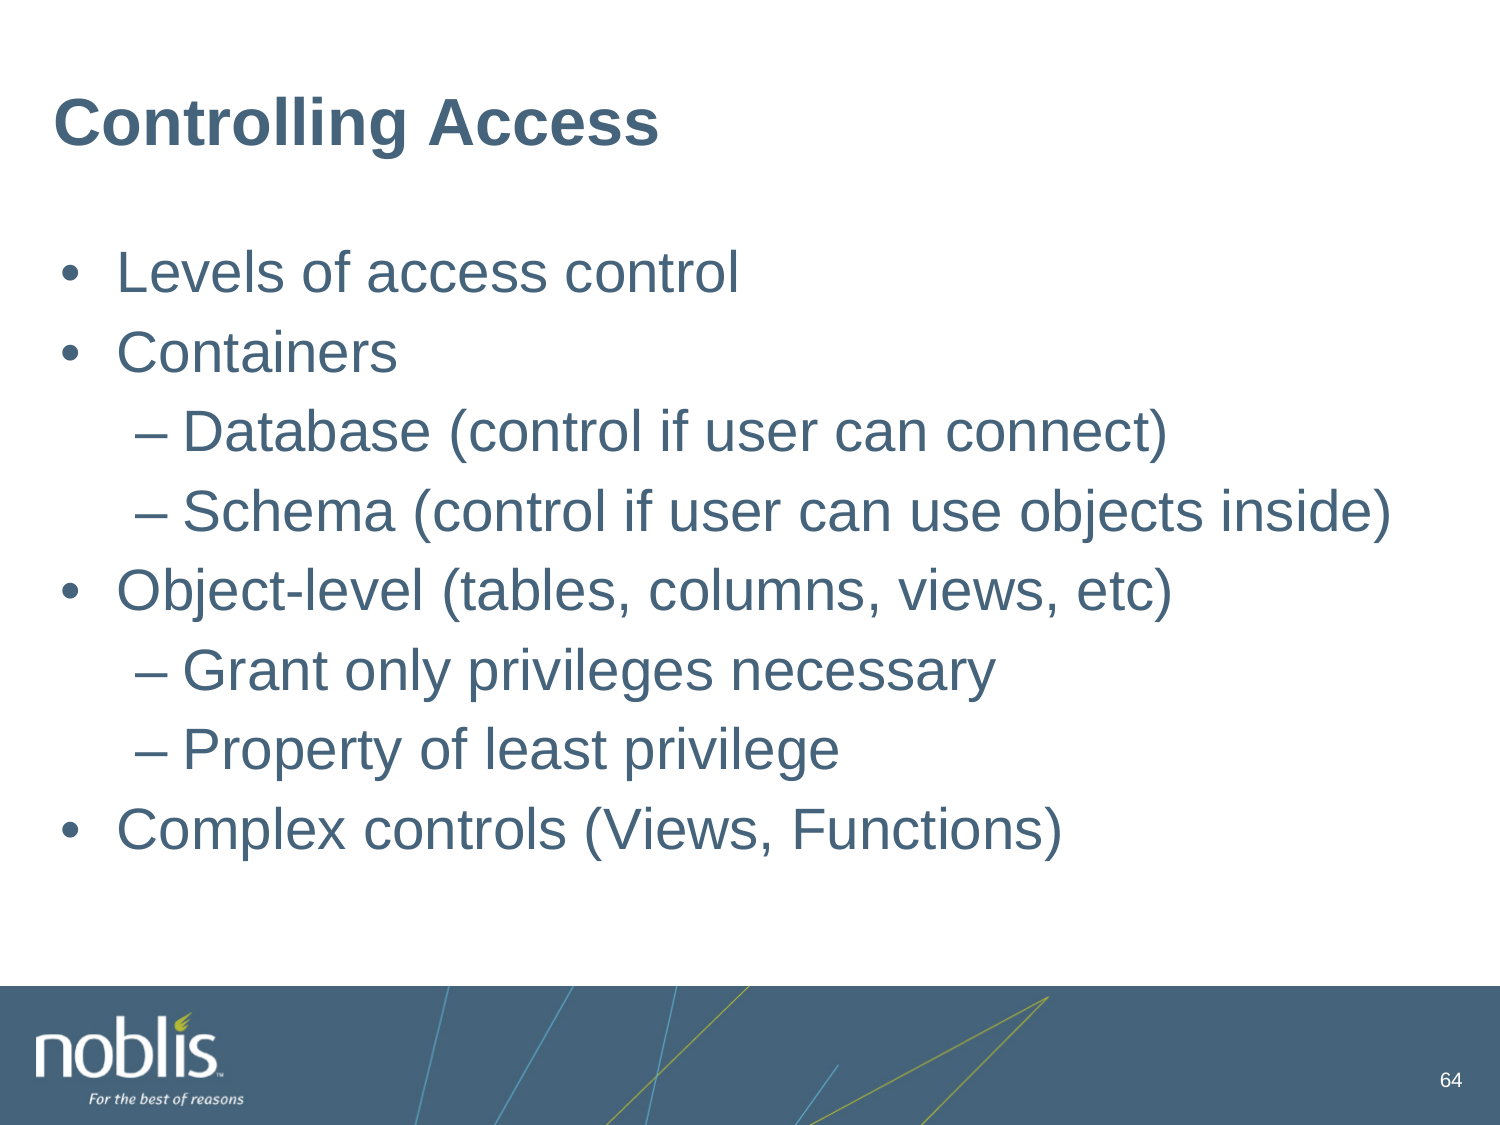

# Controlling Access
Levels of access control
Containers
Database (control if user can connect)
Schema (control if user can use objects inside)
Object-level (tables, columns, views, etc)
Grant only privileges necessary
Property of least privilege
Complex controls (Views, Functions)